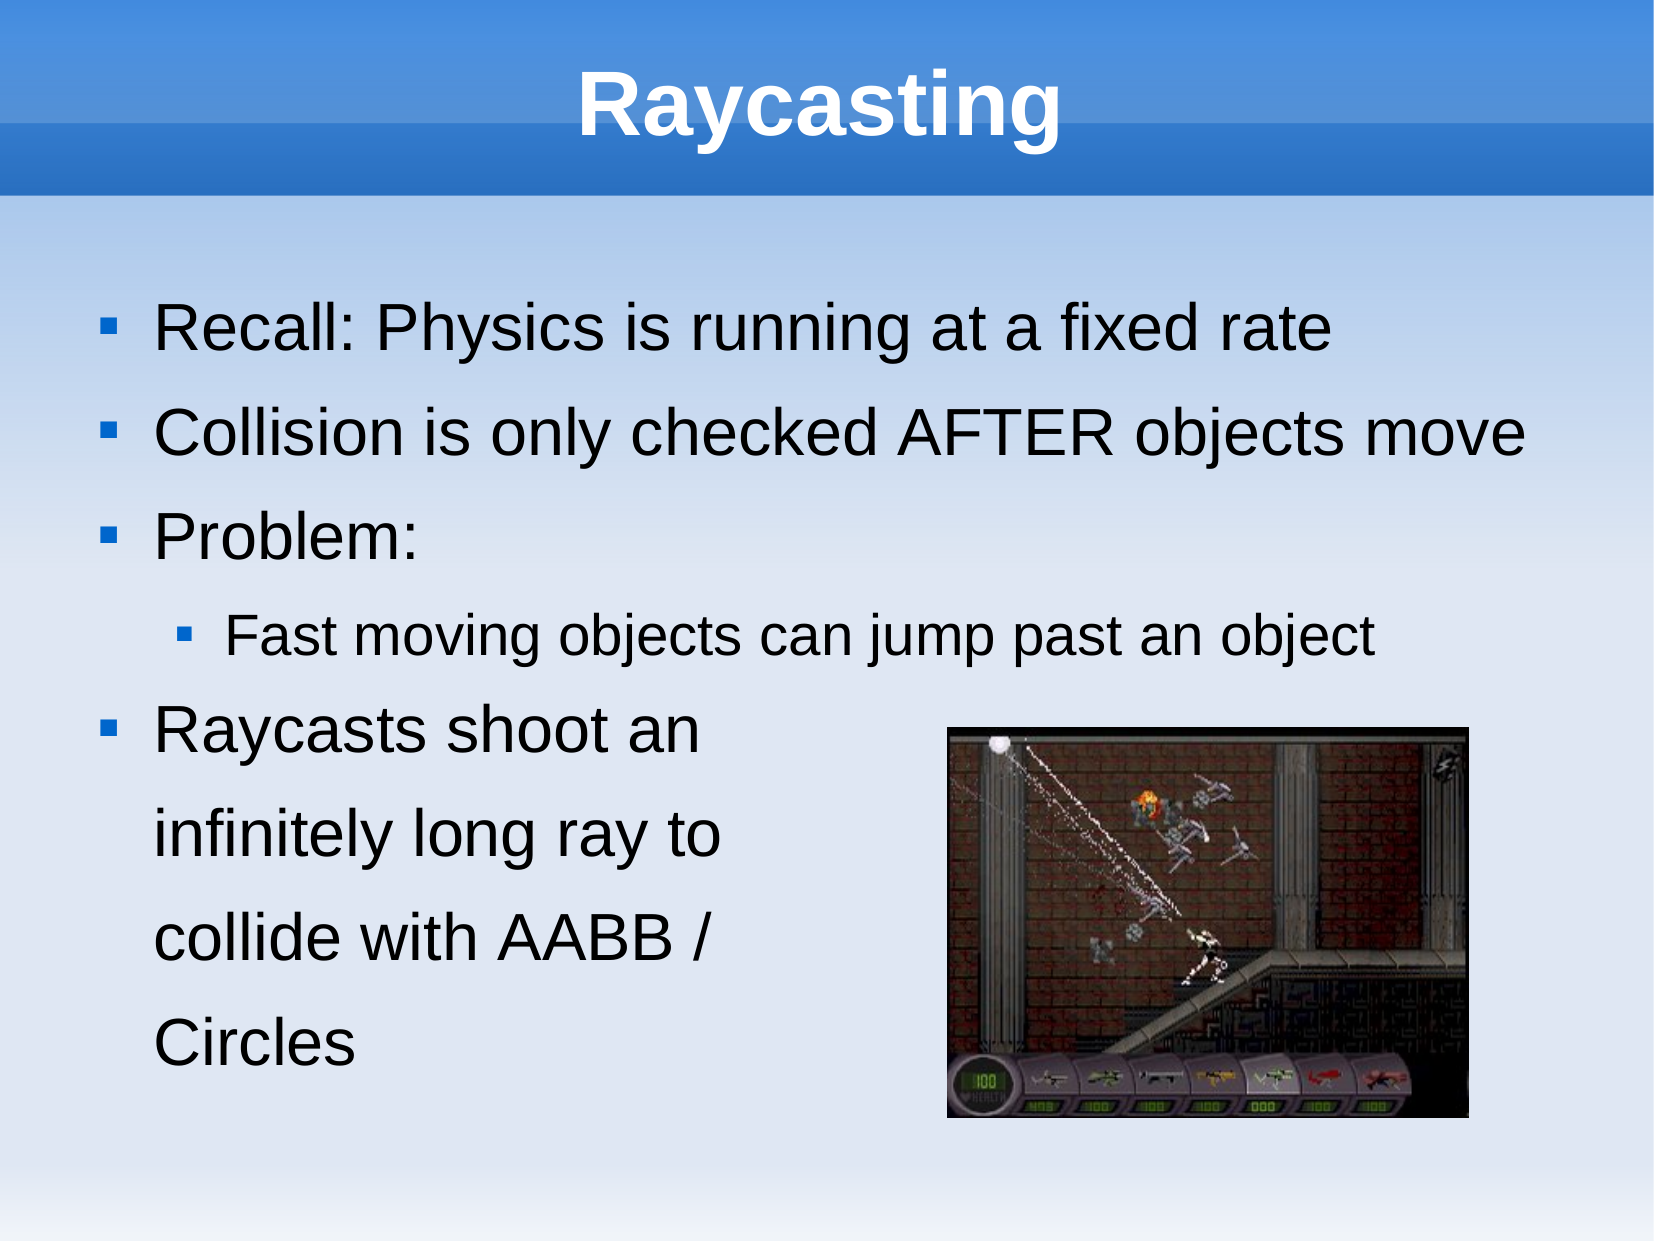

# Raycasting
Recall: Physics is running at a fixed rate
Collision is only checked AFTER objects move
Problem:
Fast moving objects can jump past an object
Raycasts shoot an
infinitely long ray to
collide with AABB /
Circles